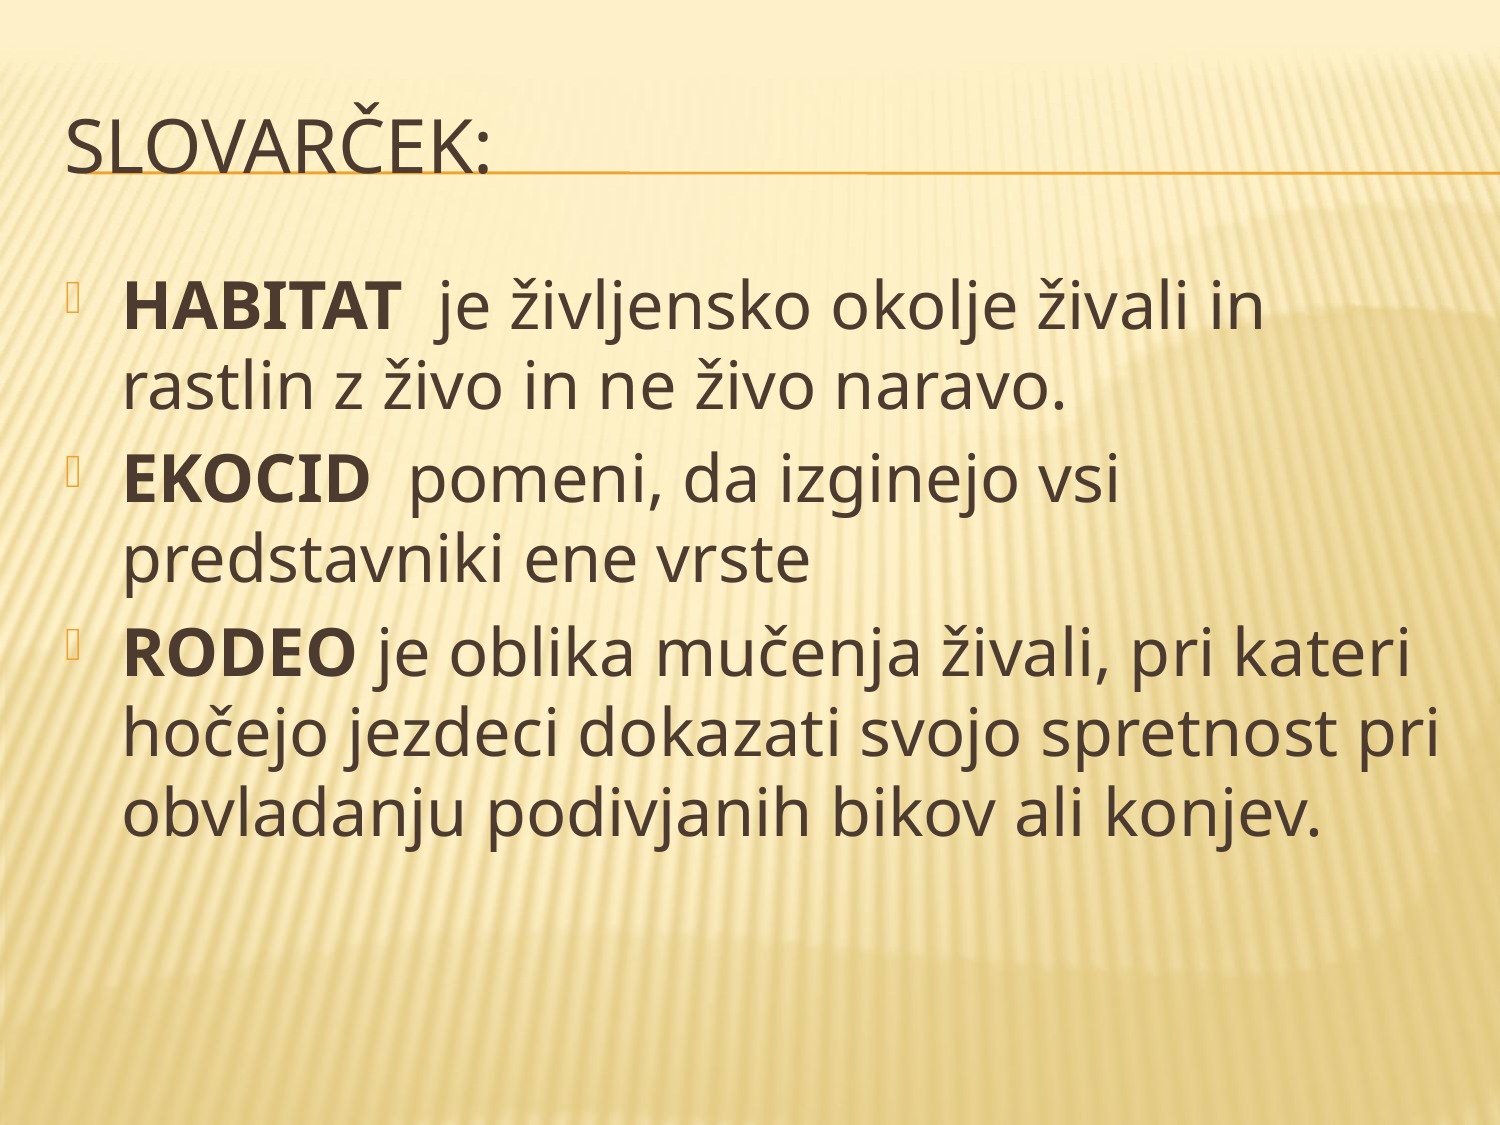

# Slovarček:
HABITAT je življensko okolje živali in rastlin z živo in ne živo naravo.
EKOCID pomeni, da izginejo vsi predstavniki ene vrste
RODEO je oblika mučenja živali, pri kateri hočejo jezdeci dokazati svojo spretnost pri obvladanju podivjanih bikov ali konjev.